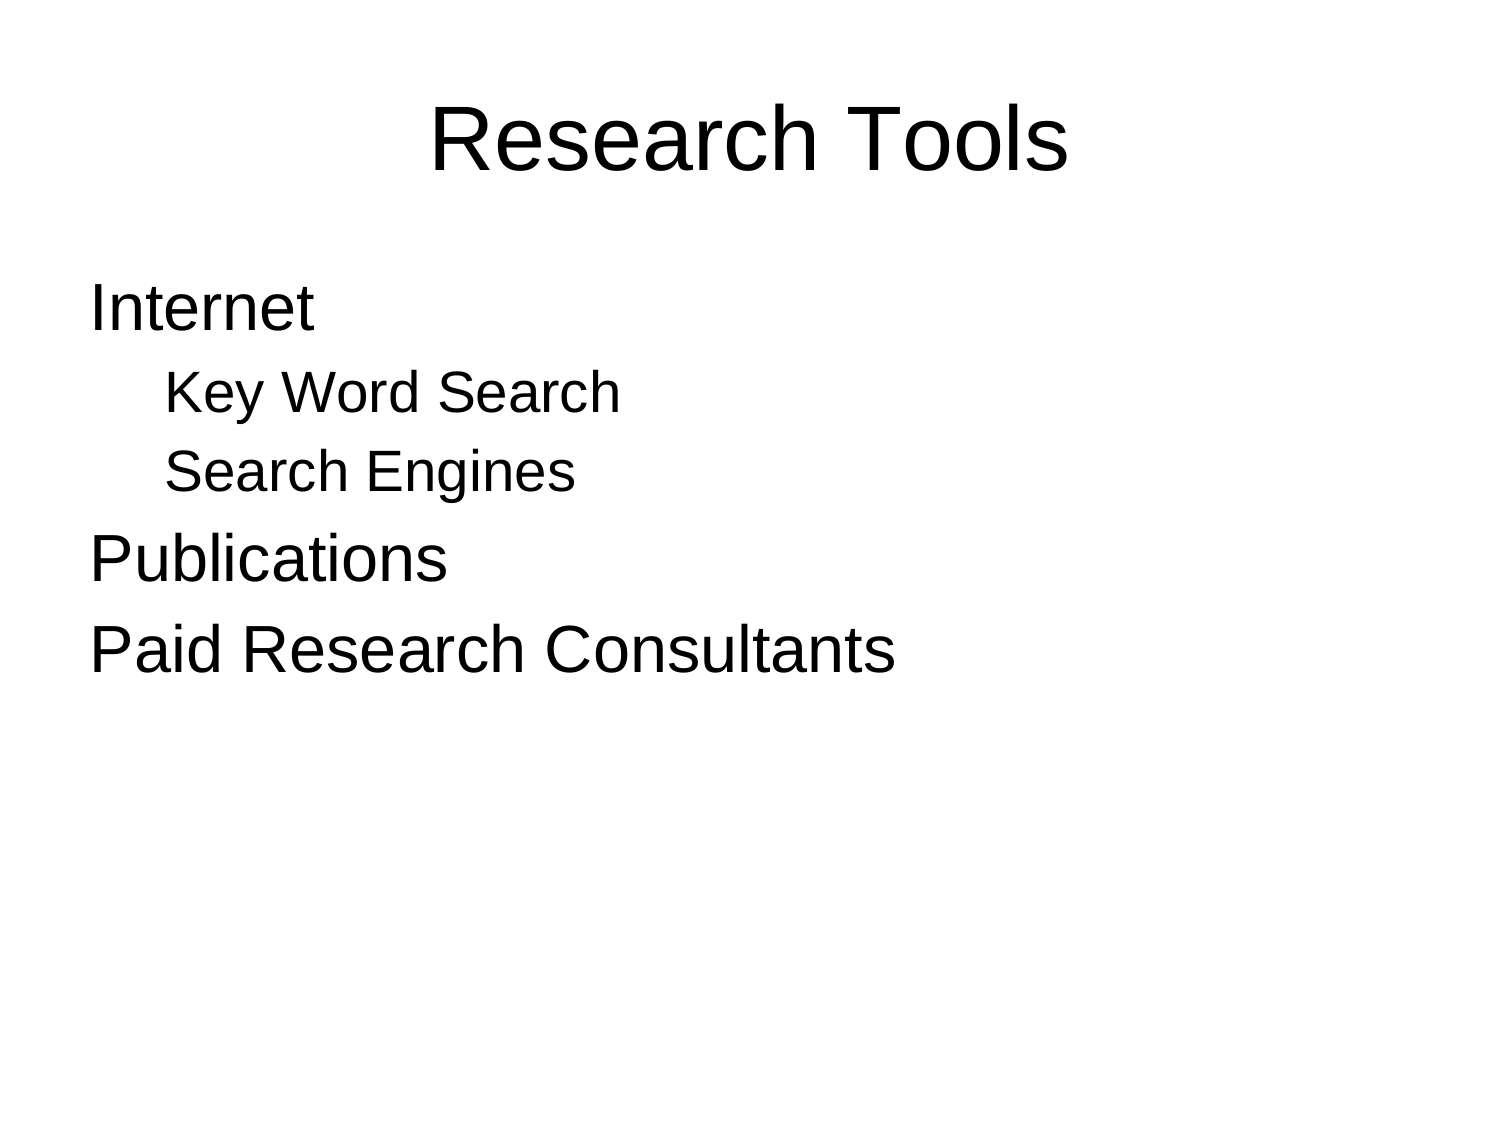

# Research Tools
Internet
Key Word Search
Search Engines
Publications
Paid Research Consultants